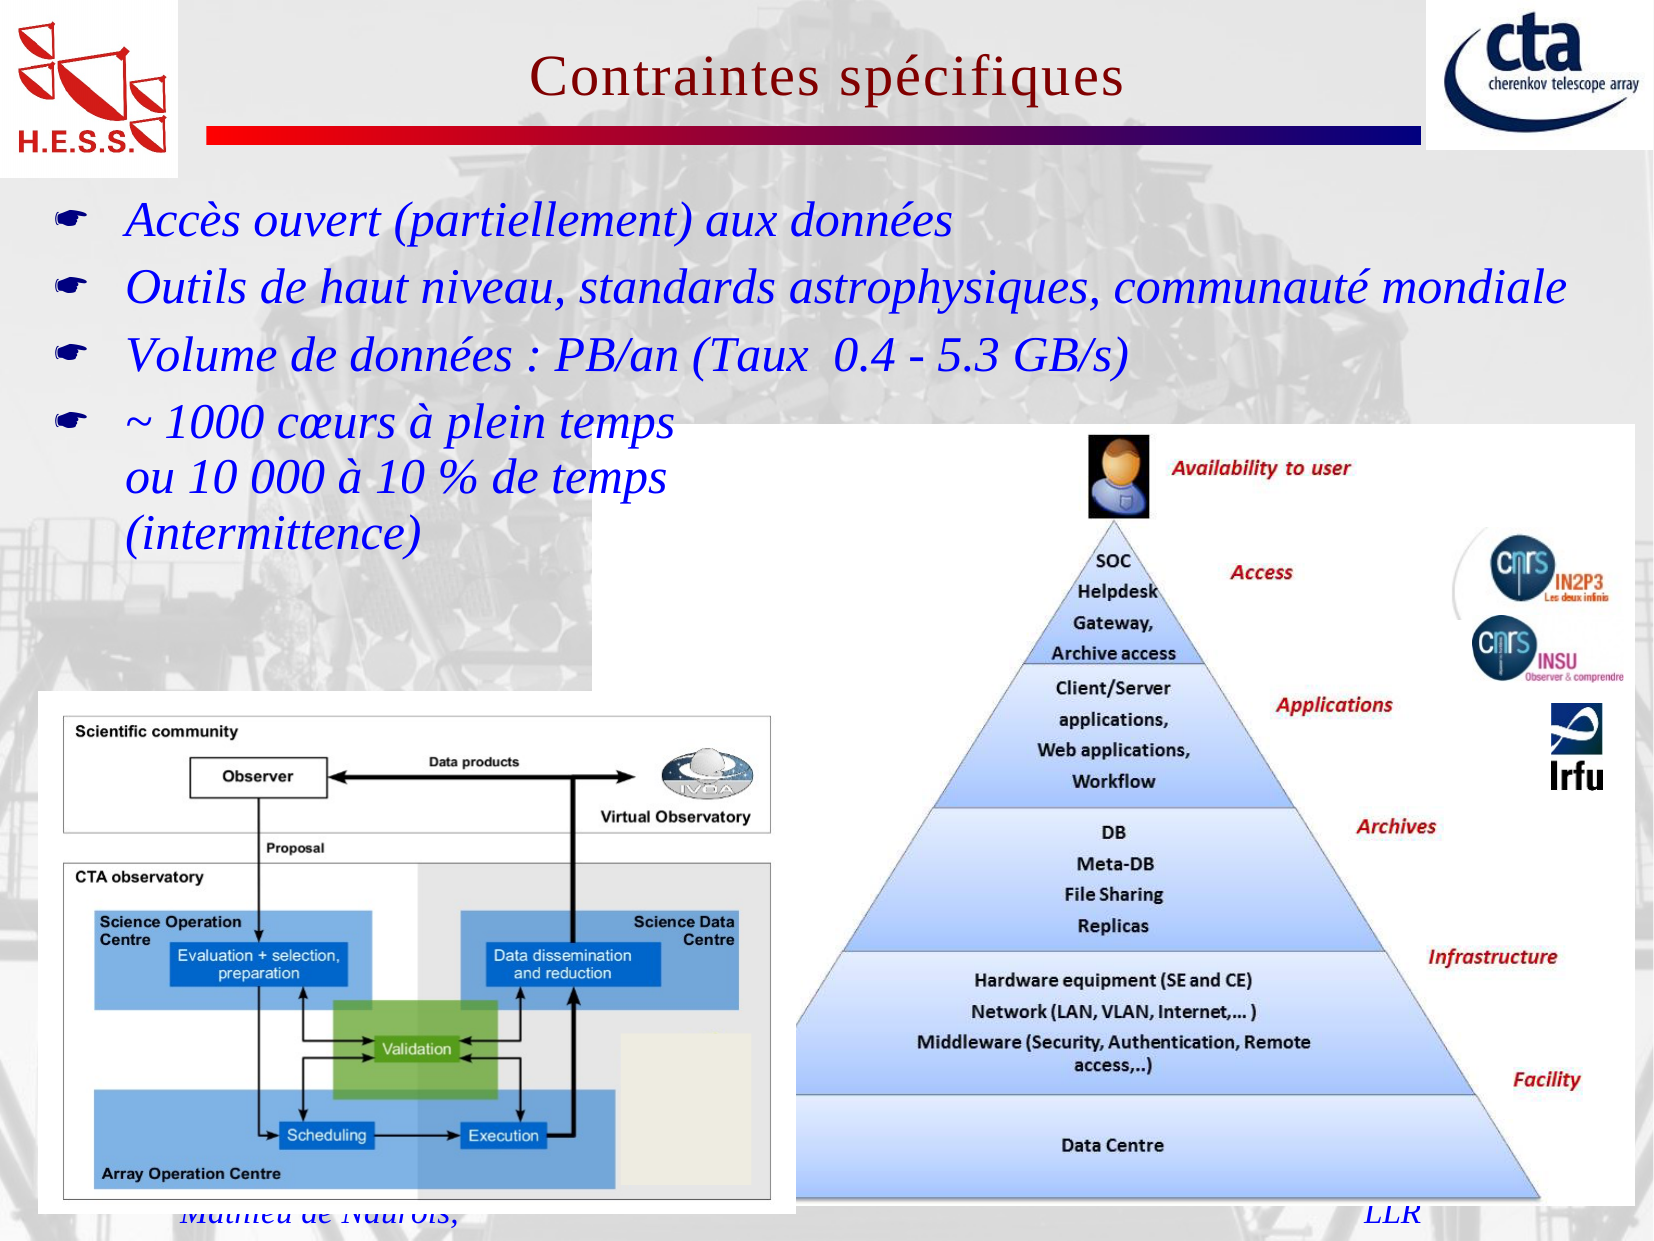

# Contraintes spécifiques
Accès ouvert (partiellement) aux données
Outils de haut niveau, standards astrophysiques, communauté mondiale
Volume de données : PB/an (Taux 0.4 - 5.3 GB/s)
~ 1000 cœurs à plein temps
ou 10 000 à 10 % de temps
(intermittence)